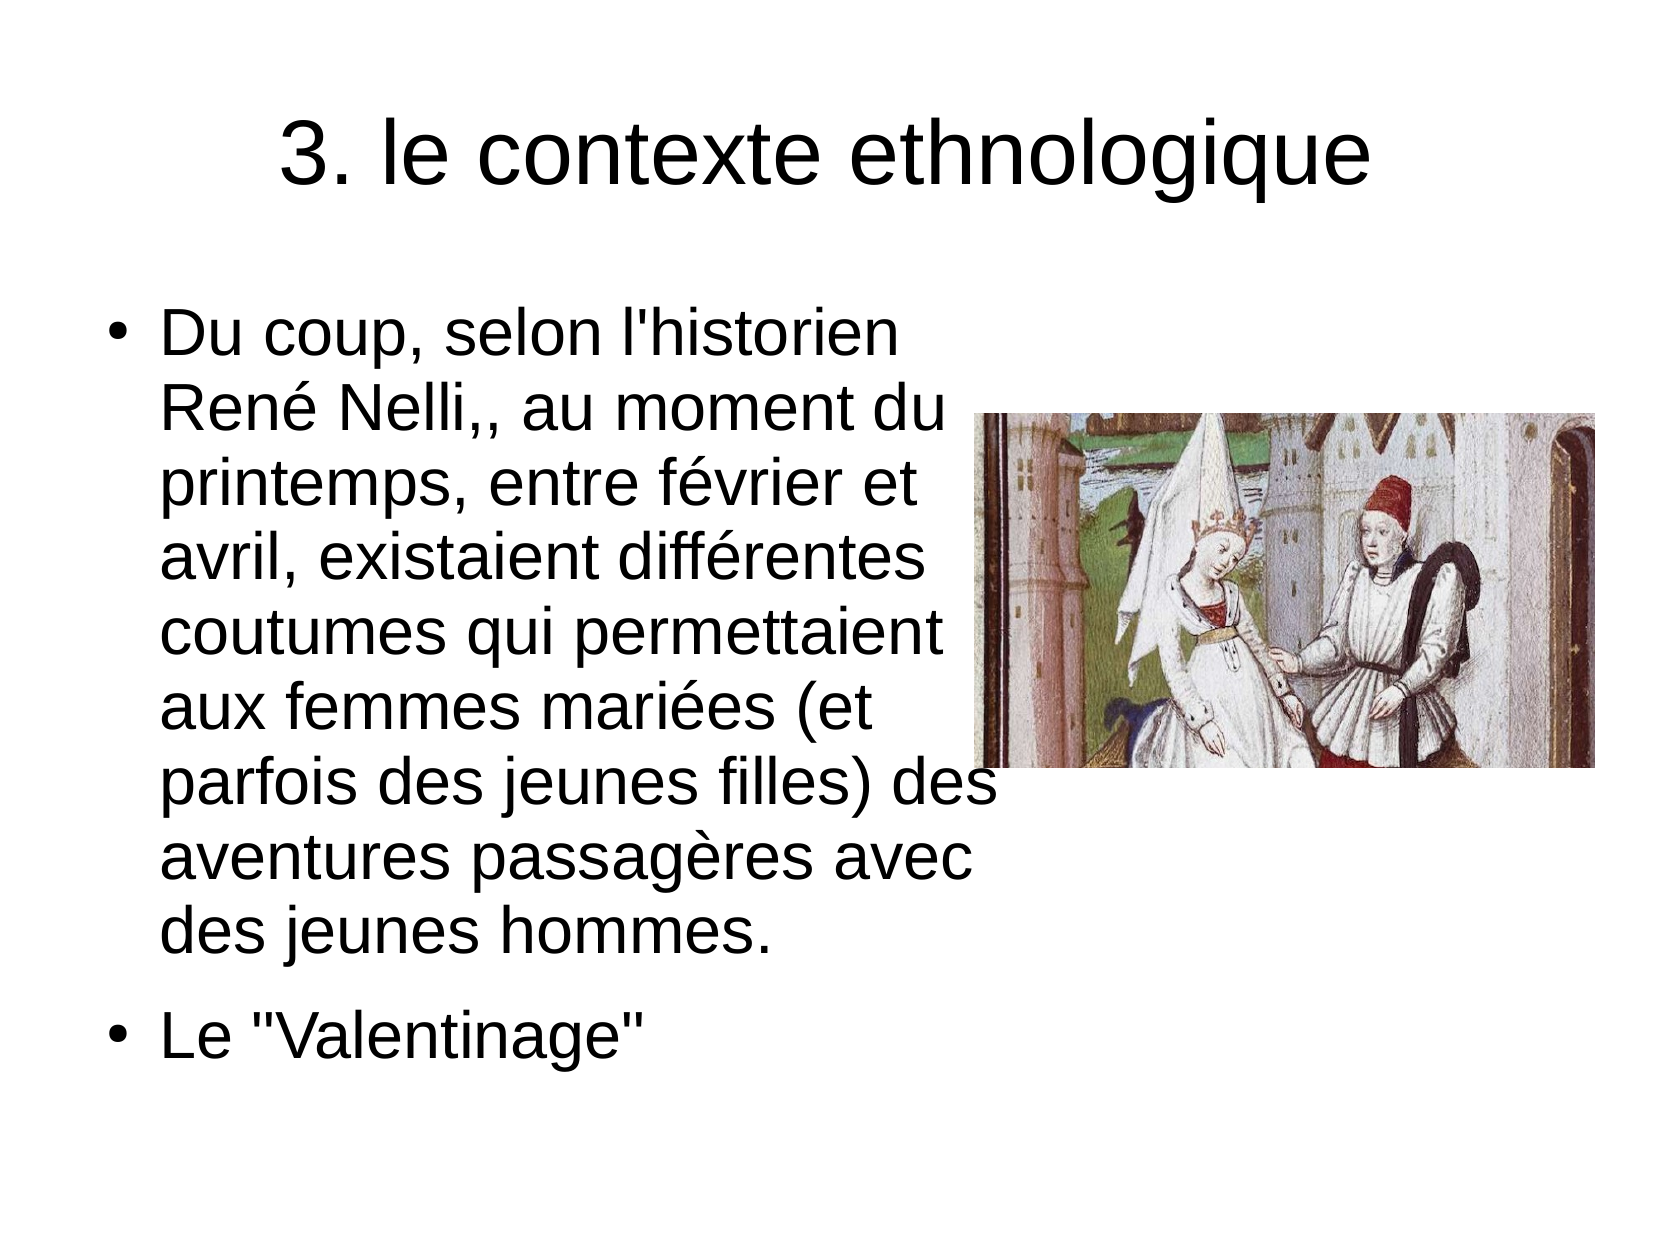

# 3. le contexte ethnologique
Du coup, selon l'historien René Nelli,, au moment du printemps, entre février et avril, existaient différentes coutumes qui permettaient aux femmes mariées (et parfois des jeunes filles) des aventures passagères avec des jeunes hommes.
Le "Valentinage"